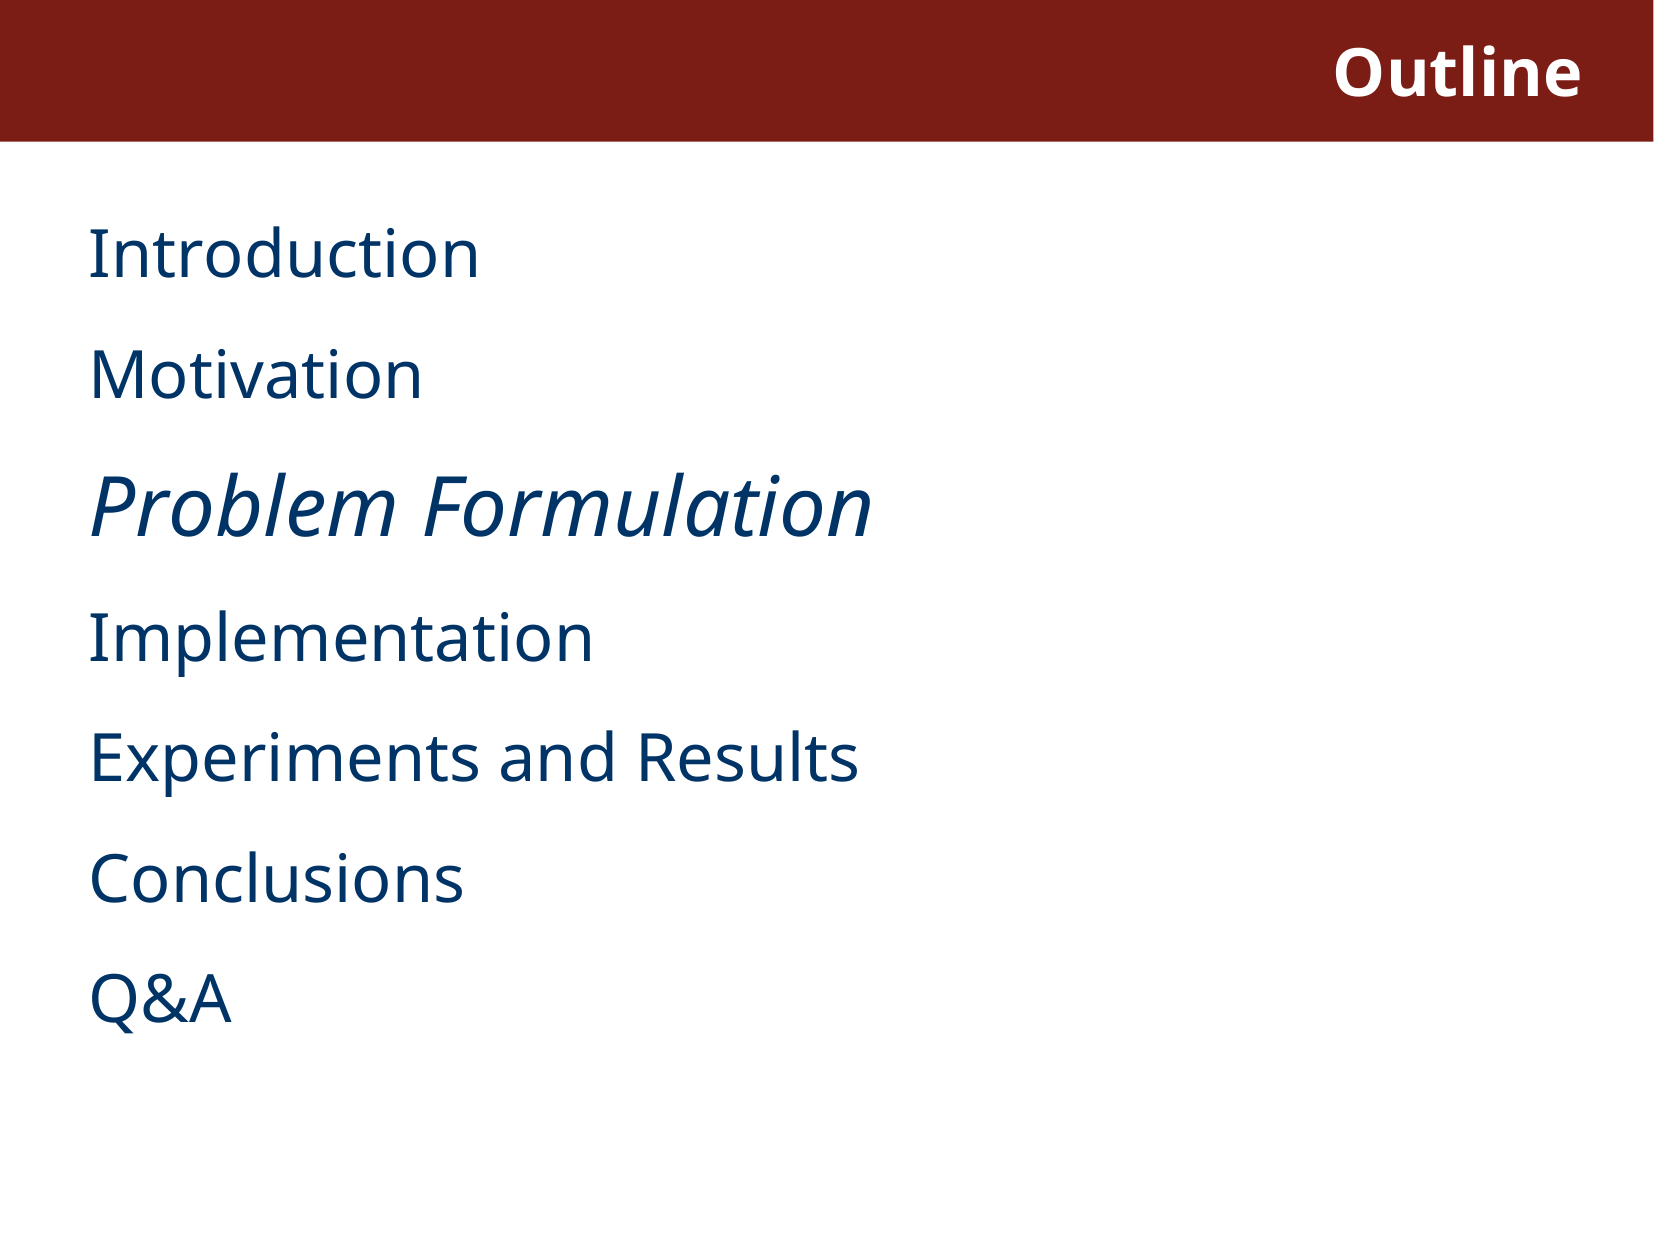

# Outline
Introduction
Motivation
Problem Formulation
Implementation
Experiments and Results
Conclusions
Q&A